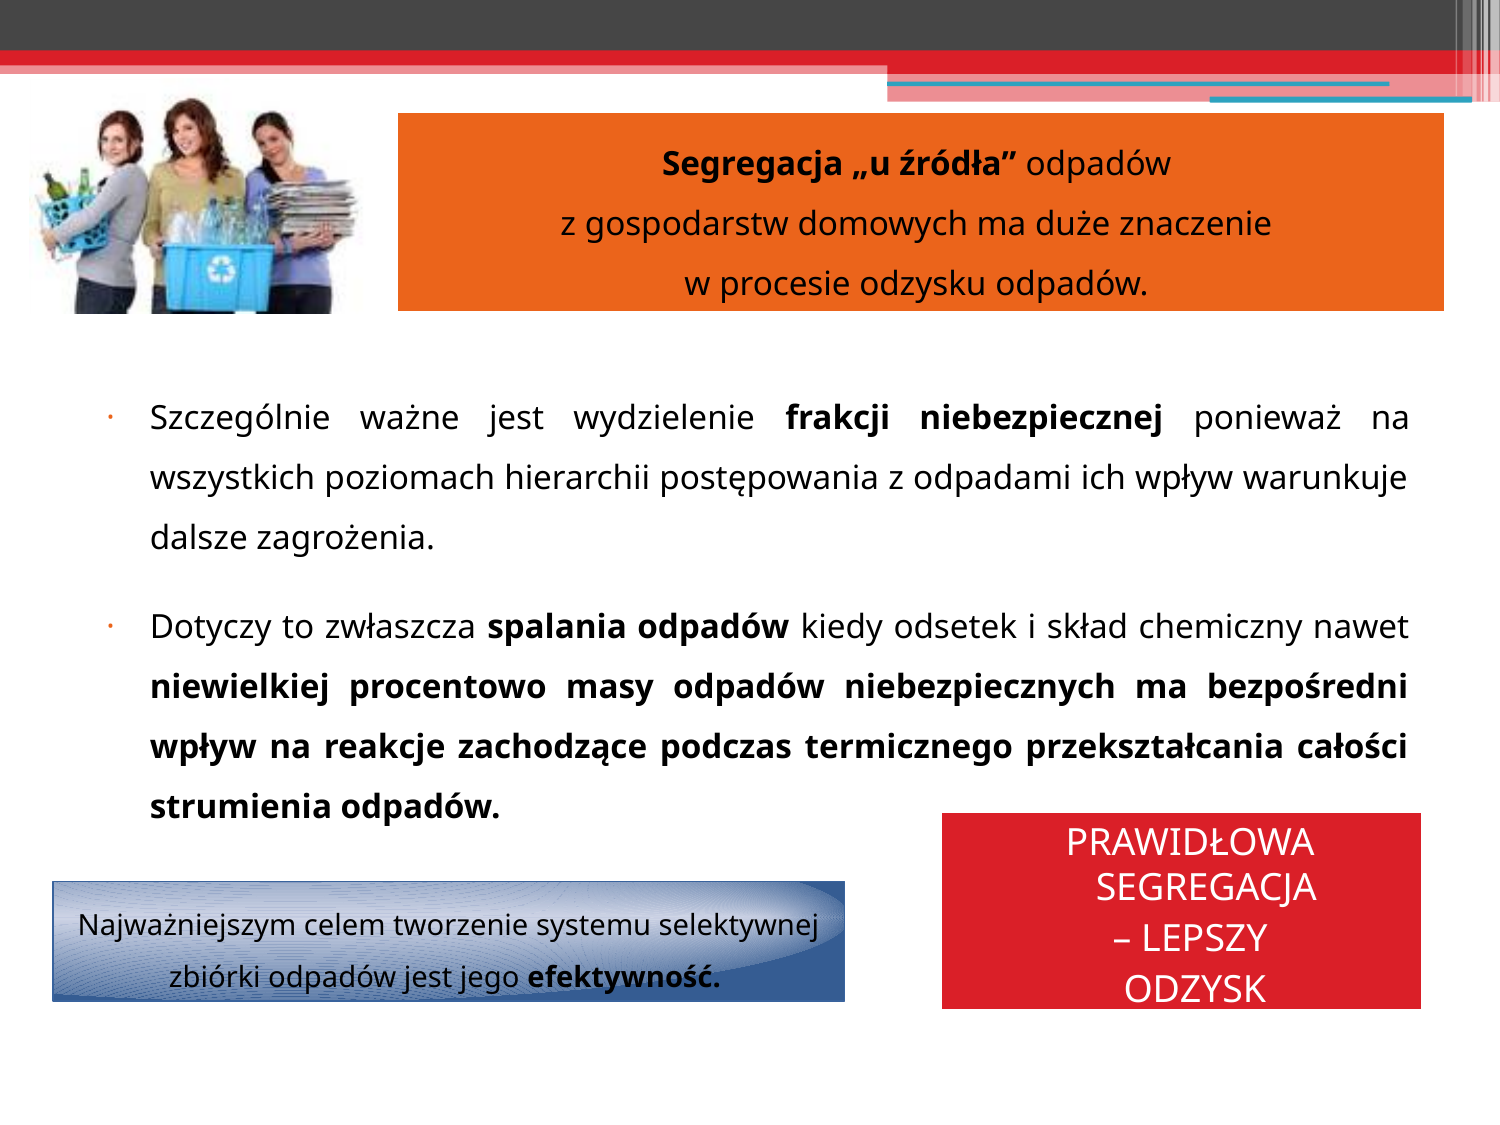

Segregacja „u źródła” odpadów
z gospodarstw domowych ma duże znaczenie
w procesie odzysku odpadów.
# Szczególnie ważne jest wydzielenie frakcji niebezpiecznej ponieważ na wszystkich poziomach hierarchii postępowania z odpadami ich wpływ warunkuje dalsze zagrożenia.
Dotyczy to zwłaszcza spalania odpadów kiedy odsetek i skład chemiczny nawet niewielkiej procentowo masy odpadów niebezpiecznych ma bezpośredni wpływ na reakcje zachodzące podczas termicznego przekształcania całości strumienia odpadów.
PRAWIDŁOWA SEGREGACJA
– LEPSZY
 ODZYSK
Najważniejszym celem tworzenie systemu selektywnej zbiórki odpadów jest jego efektywność.